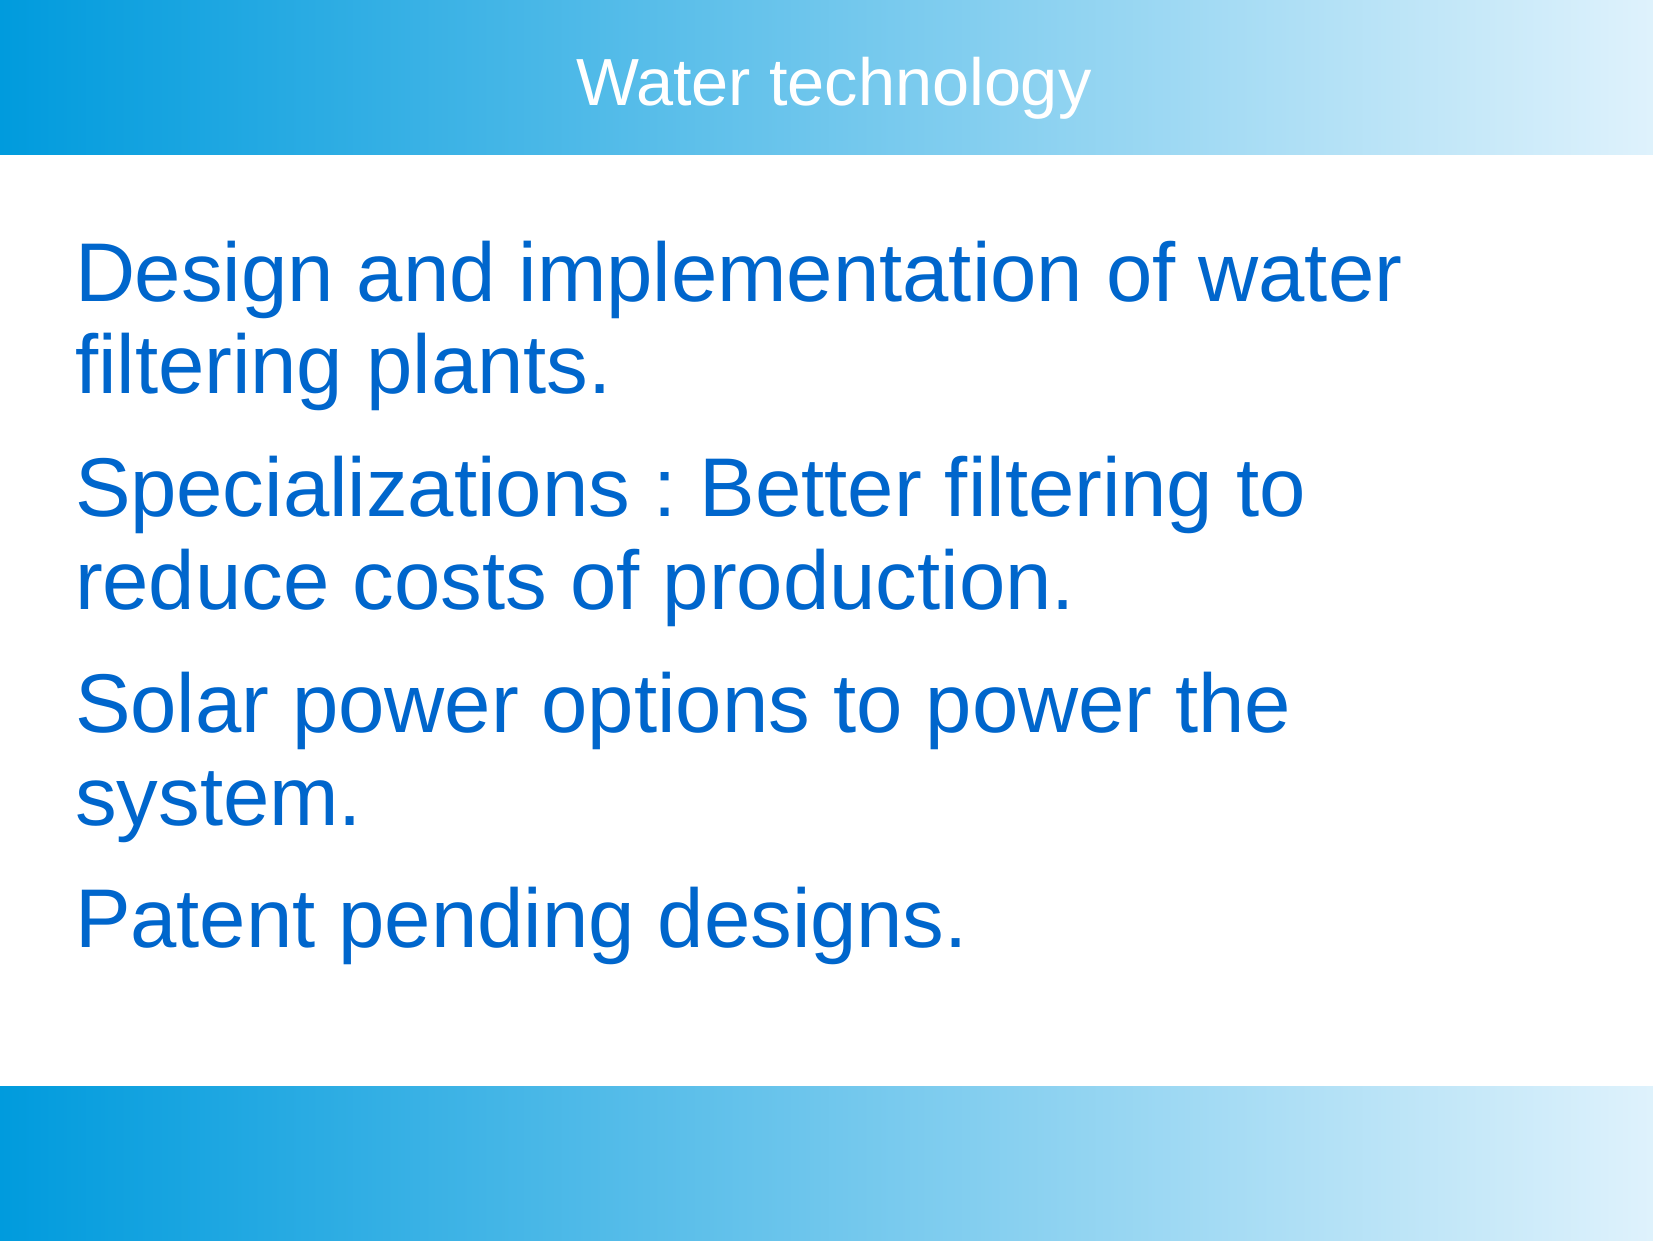

# Water technology
Design and implementation of water filtering plants.
Specializations : Better filtering to reduce costs of production.
Solar power options to power the system.
Patent pending designs.